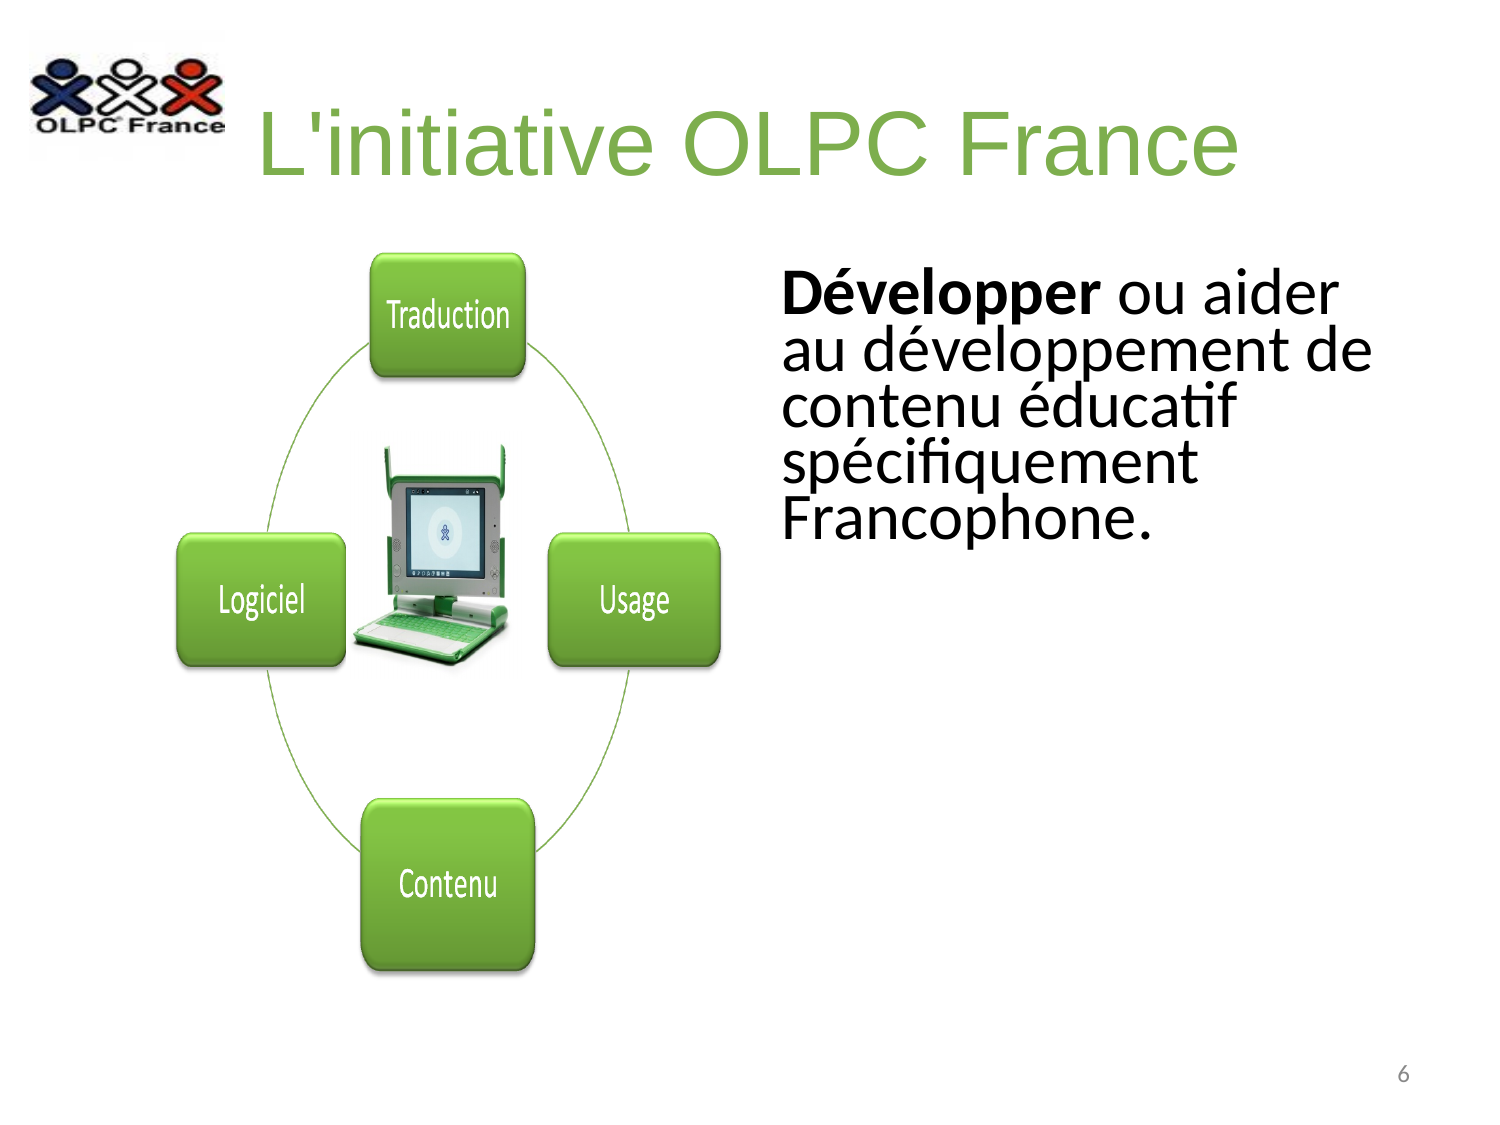

L'initiative OLPC France
# Développer ou aider au développement de contenu éducatif spécifiquement Francophone.